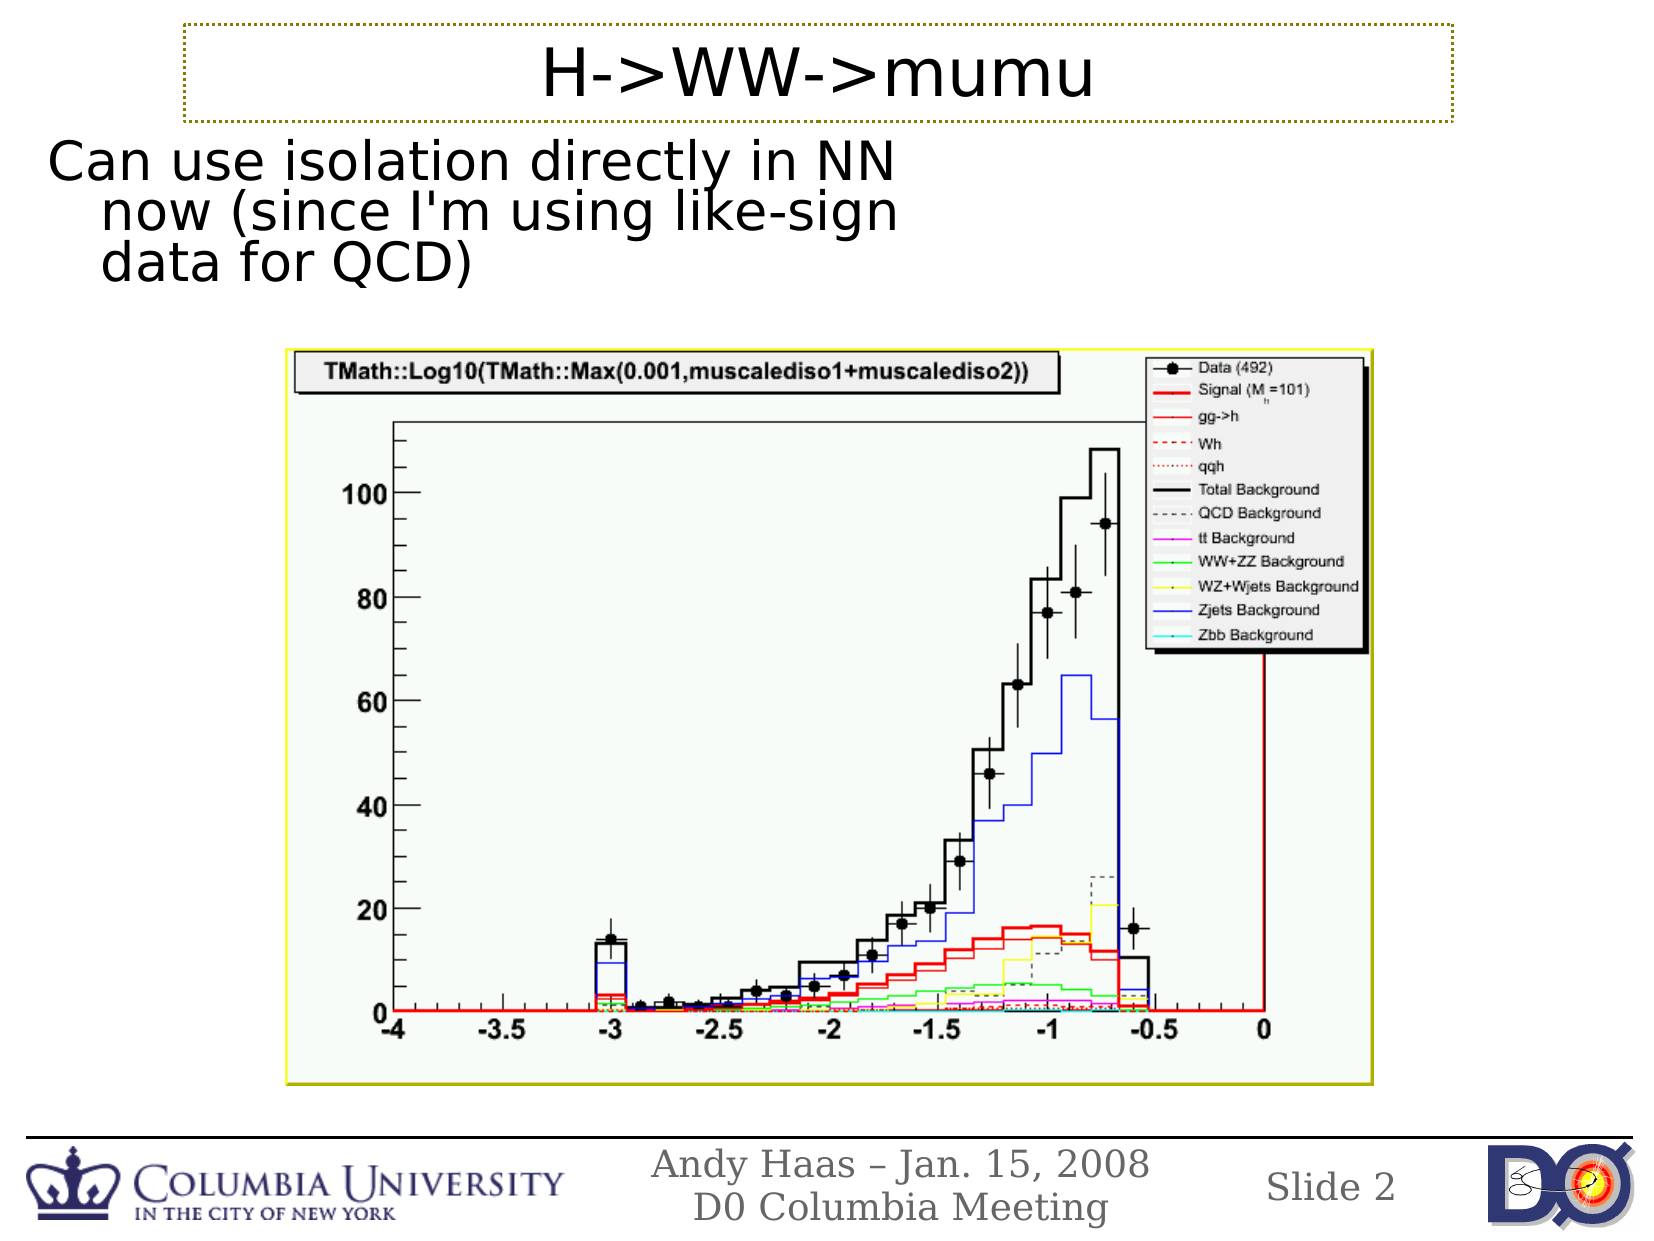

# H->WW->mumu
Can use isolation directly in NN now (since I'm using like-sign data for QCD)